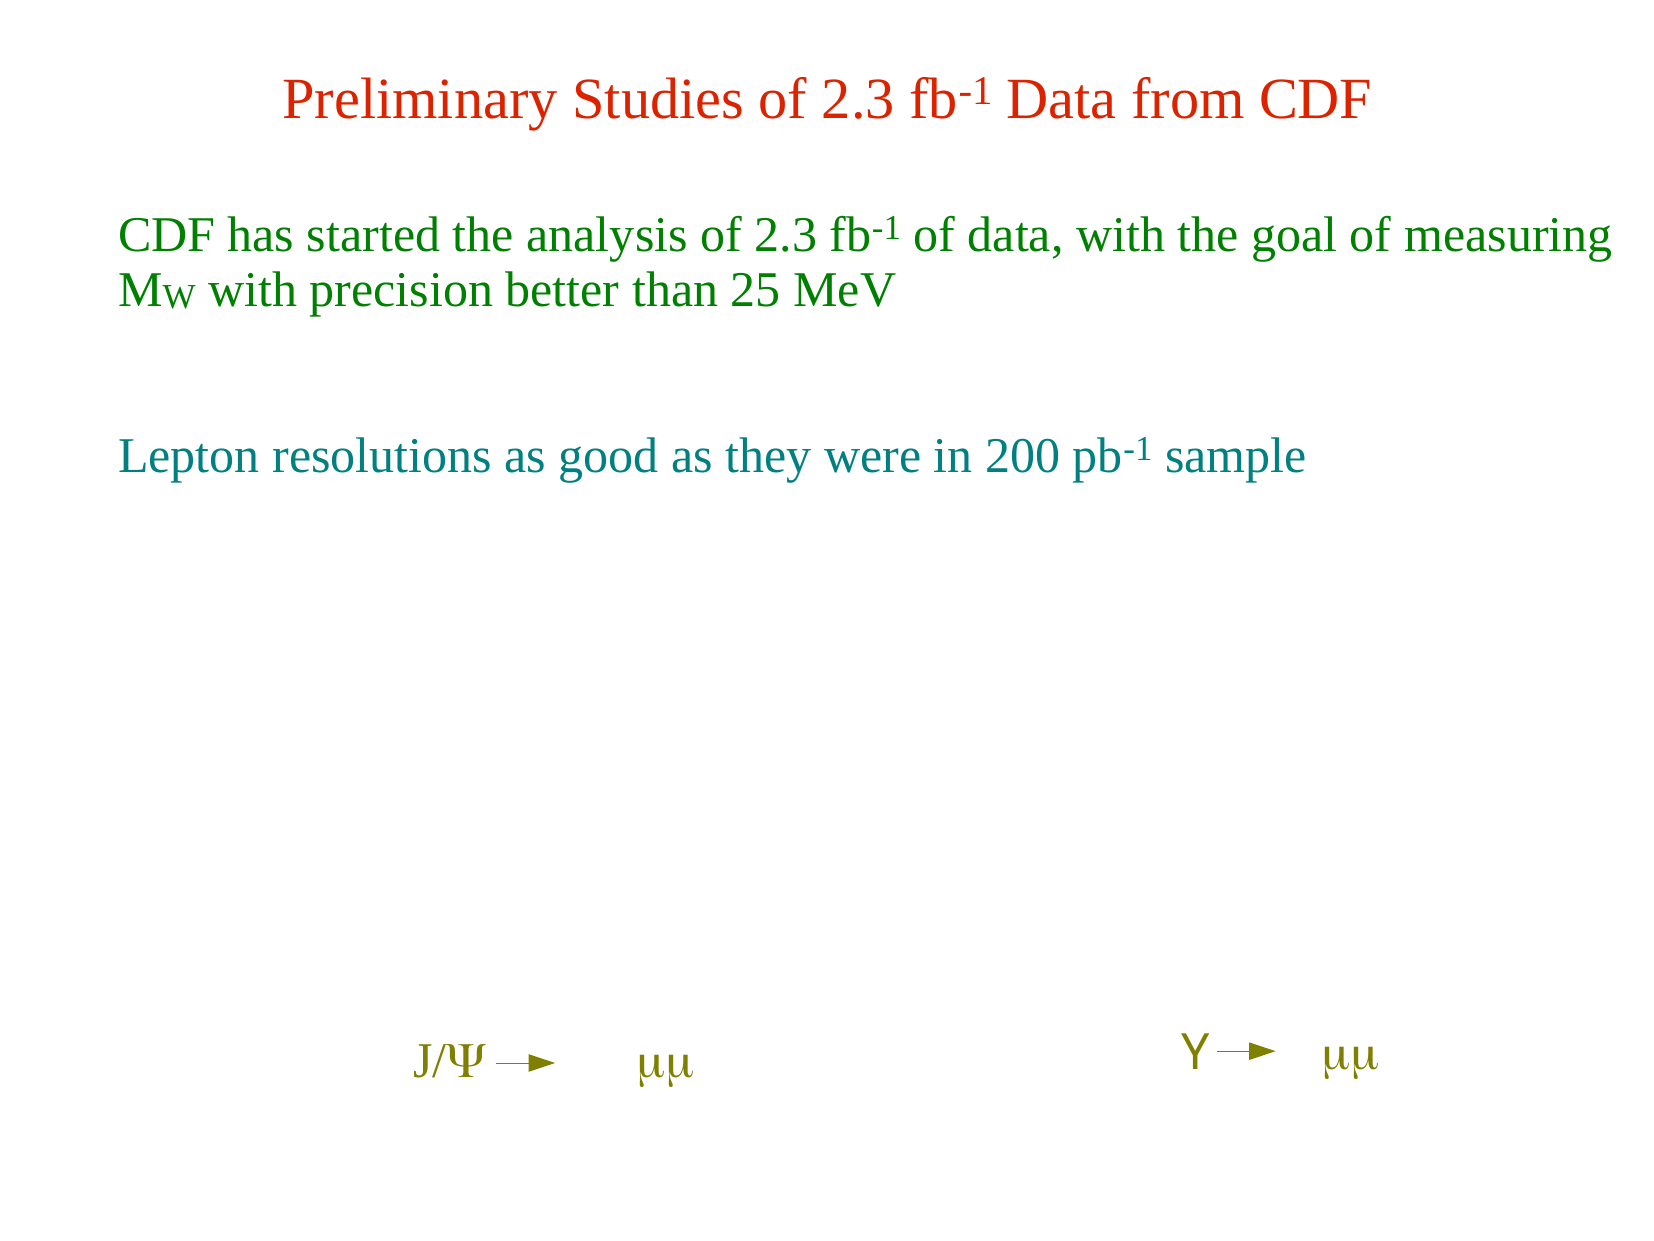

# Preliminary Studies of 2.3 fb-1 Data from CDF
CDF has started the analysis of 2.3 fb-1 of data, with the goal of measuring
MW with precision better than 25 MeV
Lepton resolutions as good as they were in 200 pb-1 sample
Υ μμ
J/Ψ μμ